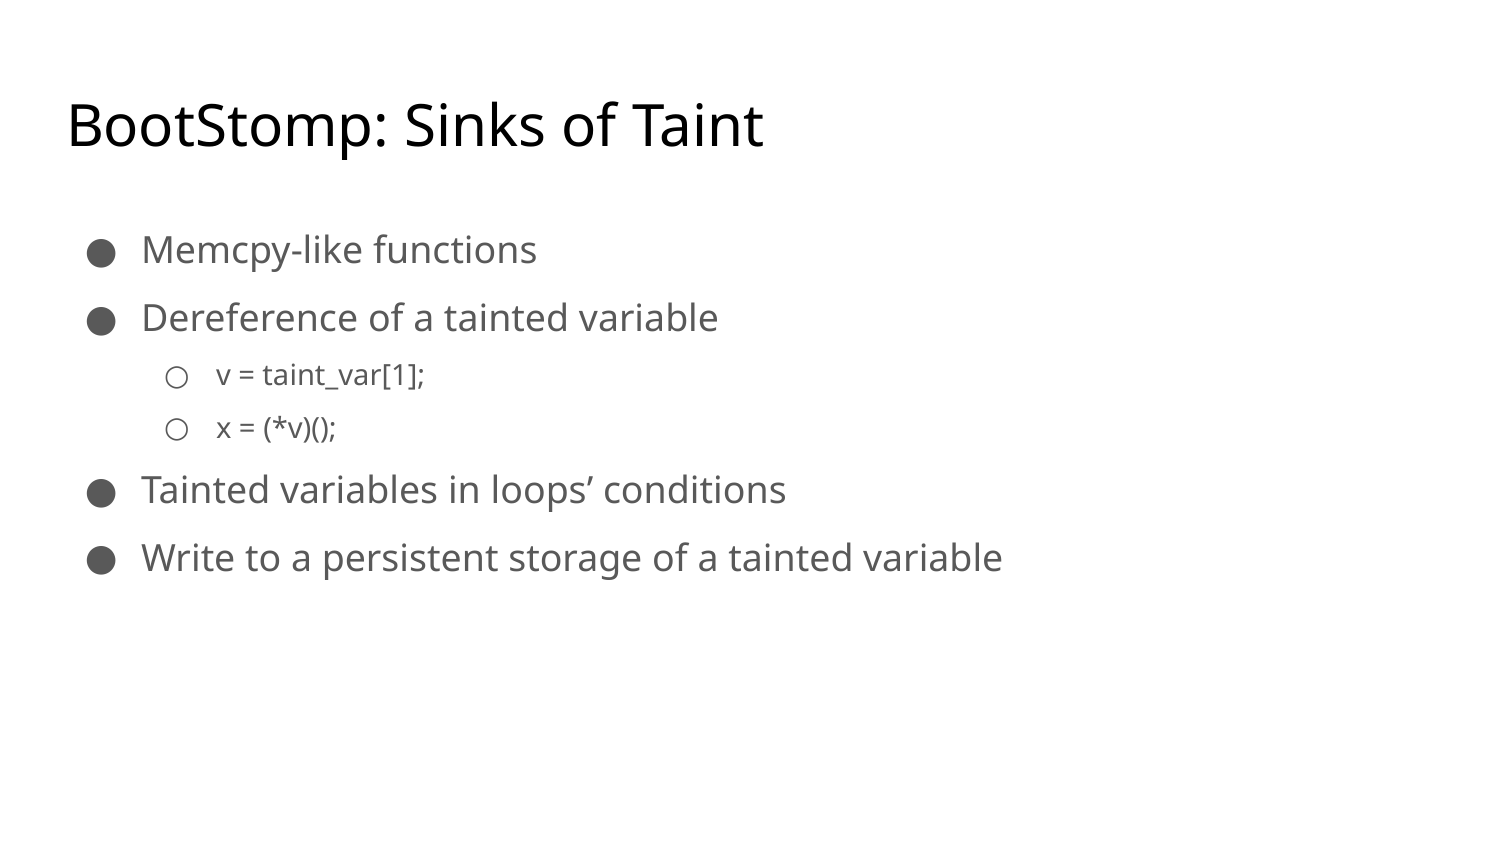

# BootStomp: Sinks of Taint
Memcpy-like functions
Dereference of a tainted variable
v = taint_var[1];
x = (*v)();
Tainted variables in loops’ conditions
Write to a persistent storage of a tainted variable